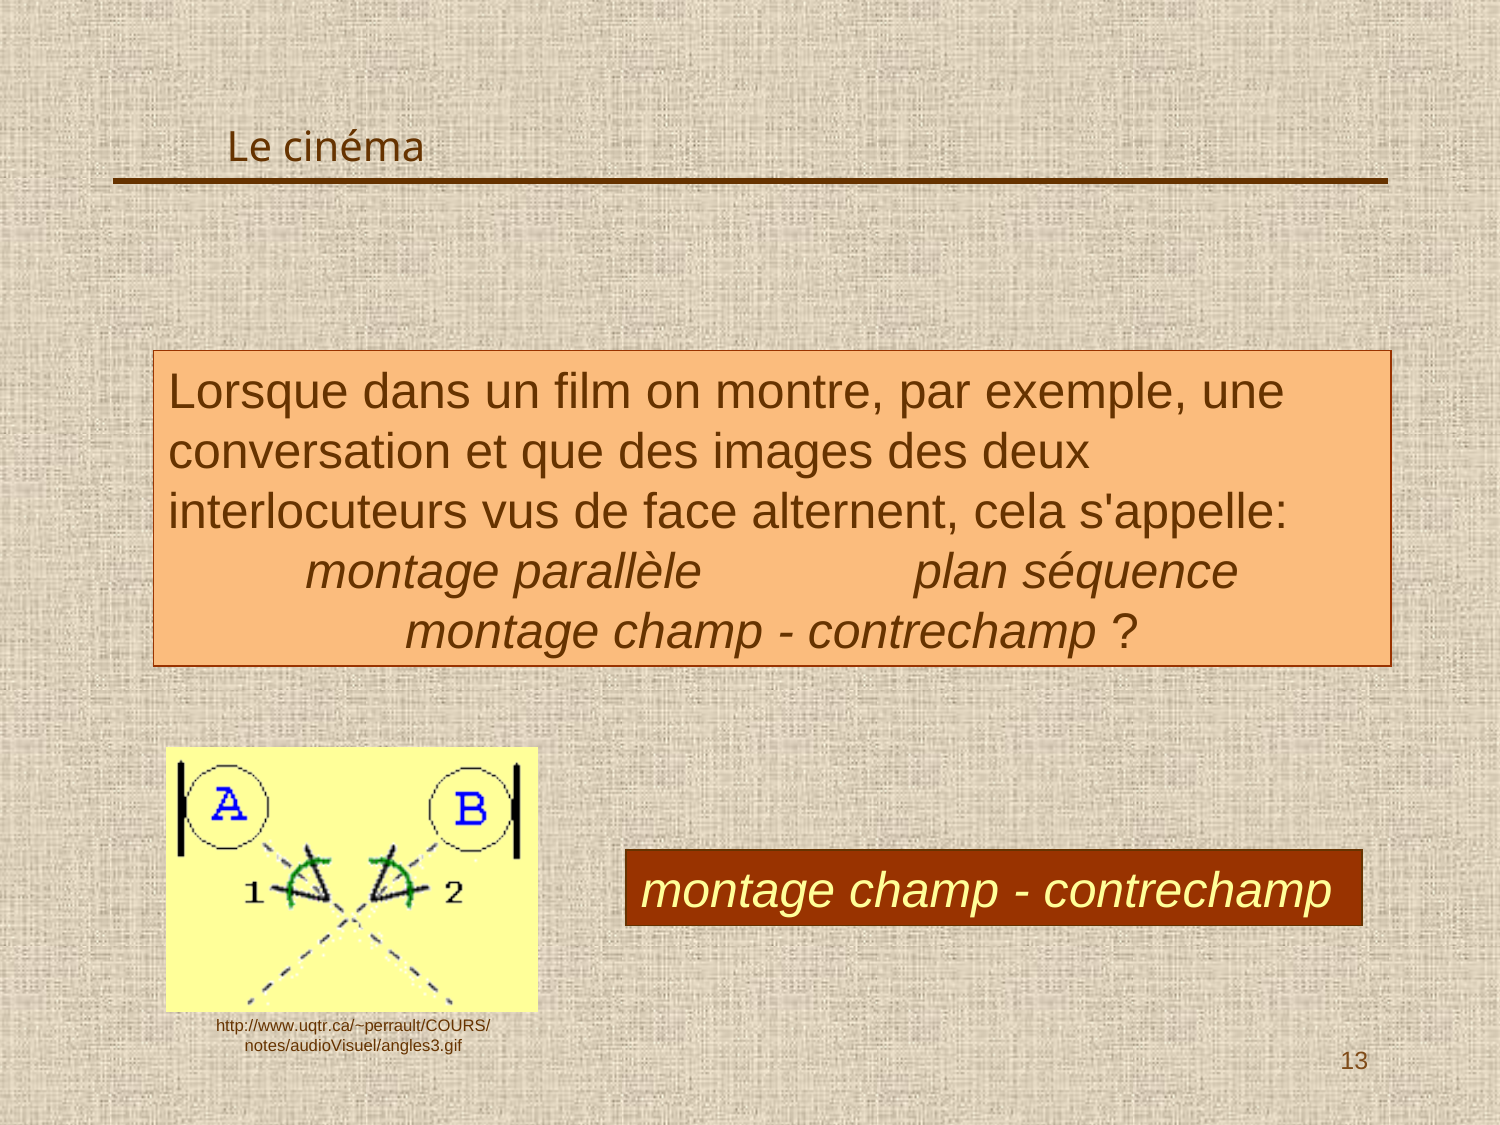

Le cinéma
Lorsque dans un film on montre, par exemple, une conversation et que des images des deux interlocuteurs vus de face alternent, cela s'appelle:
montage parallèle	plan séquence
montage champ - contrechamp ?
http://www.uqtr.ca/~perrault/COURS/notes/audioVisuel/angles3.gif
montage champ - contrechamp
13